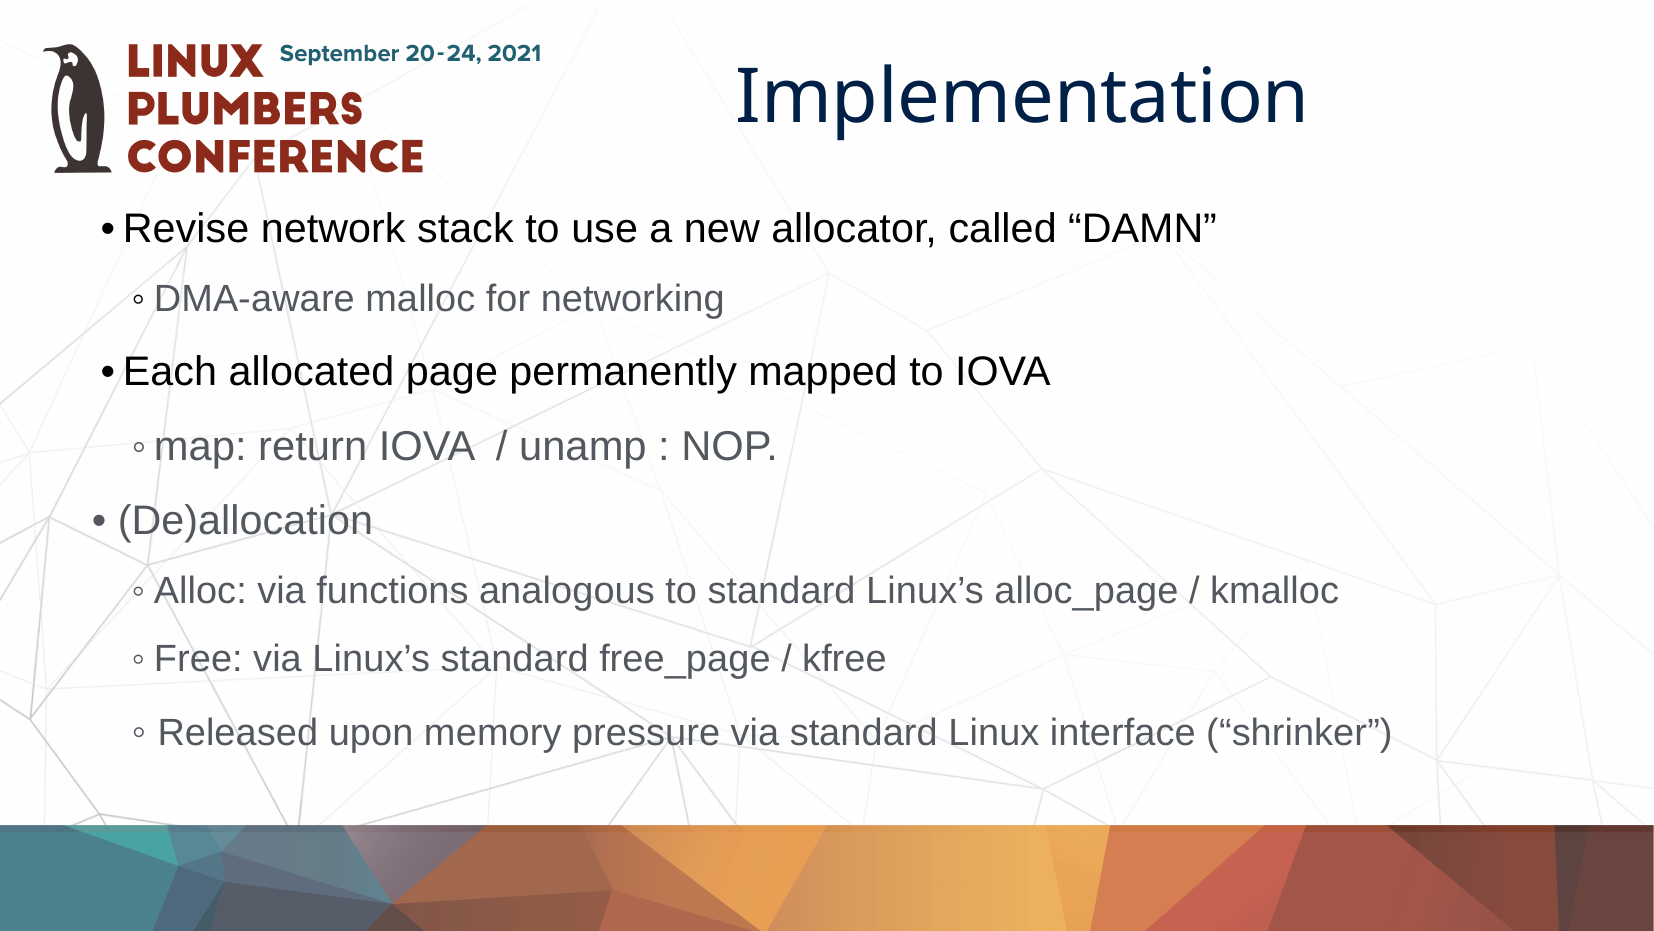

Implementation
	•	Revise network stack to use a new allocator, called “DAMN”
	◦	DMA-aware malloc for networking
	•	Each allocated page permanently mapped to IOVA
	◦	map: return IOVA / unamp : NOP.
• (De)allocation
	◦	Alloc: via functions analogous to standard Linux’s alloc_page / kmalloc
	◦	Free: via Linux’s standard free_page / kfree
	◦ Released upon memory pressure via standard Linux interface (“shrinker”)